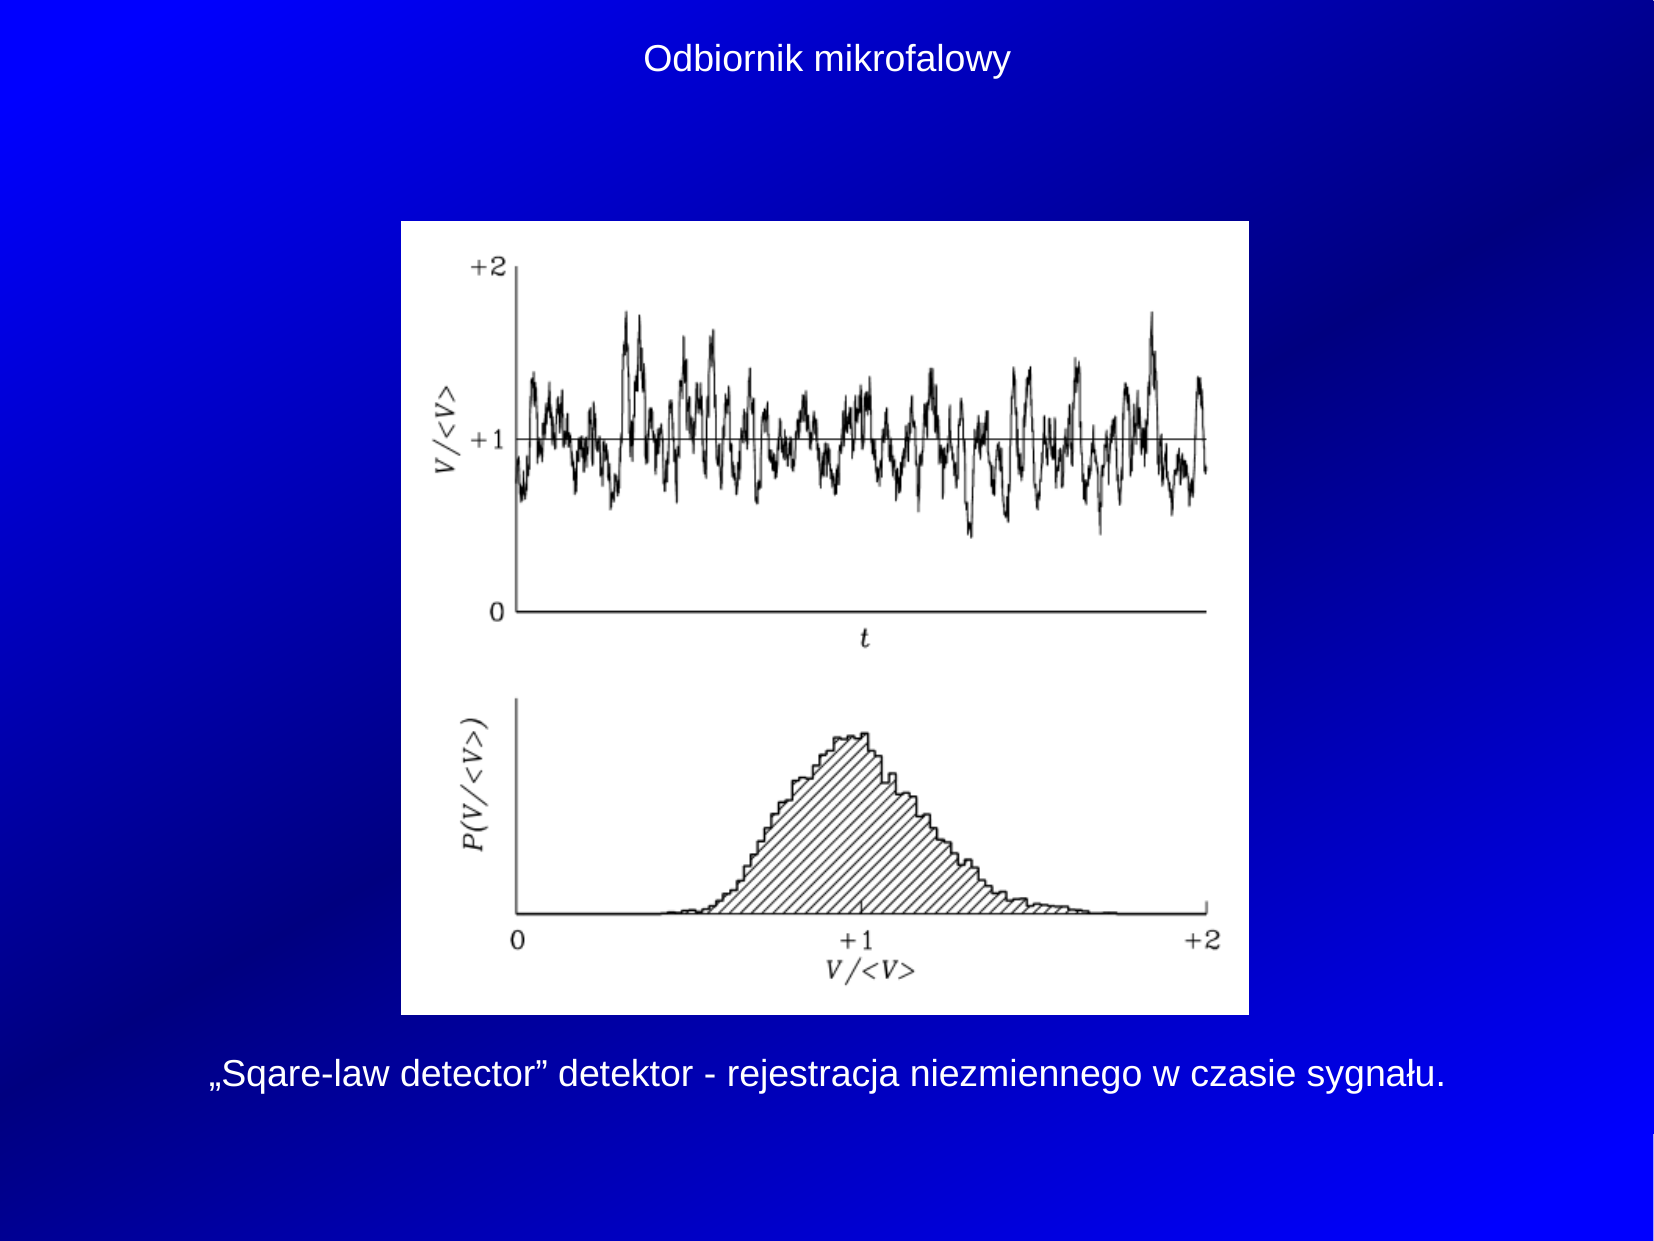

Odbiornik mikrofalowy
„Sqare-law detector” detektor - rejestracja niezmiennego w czasie sygnału.